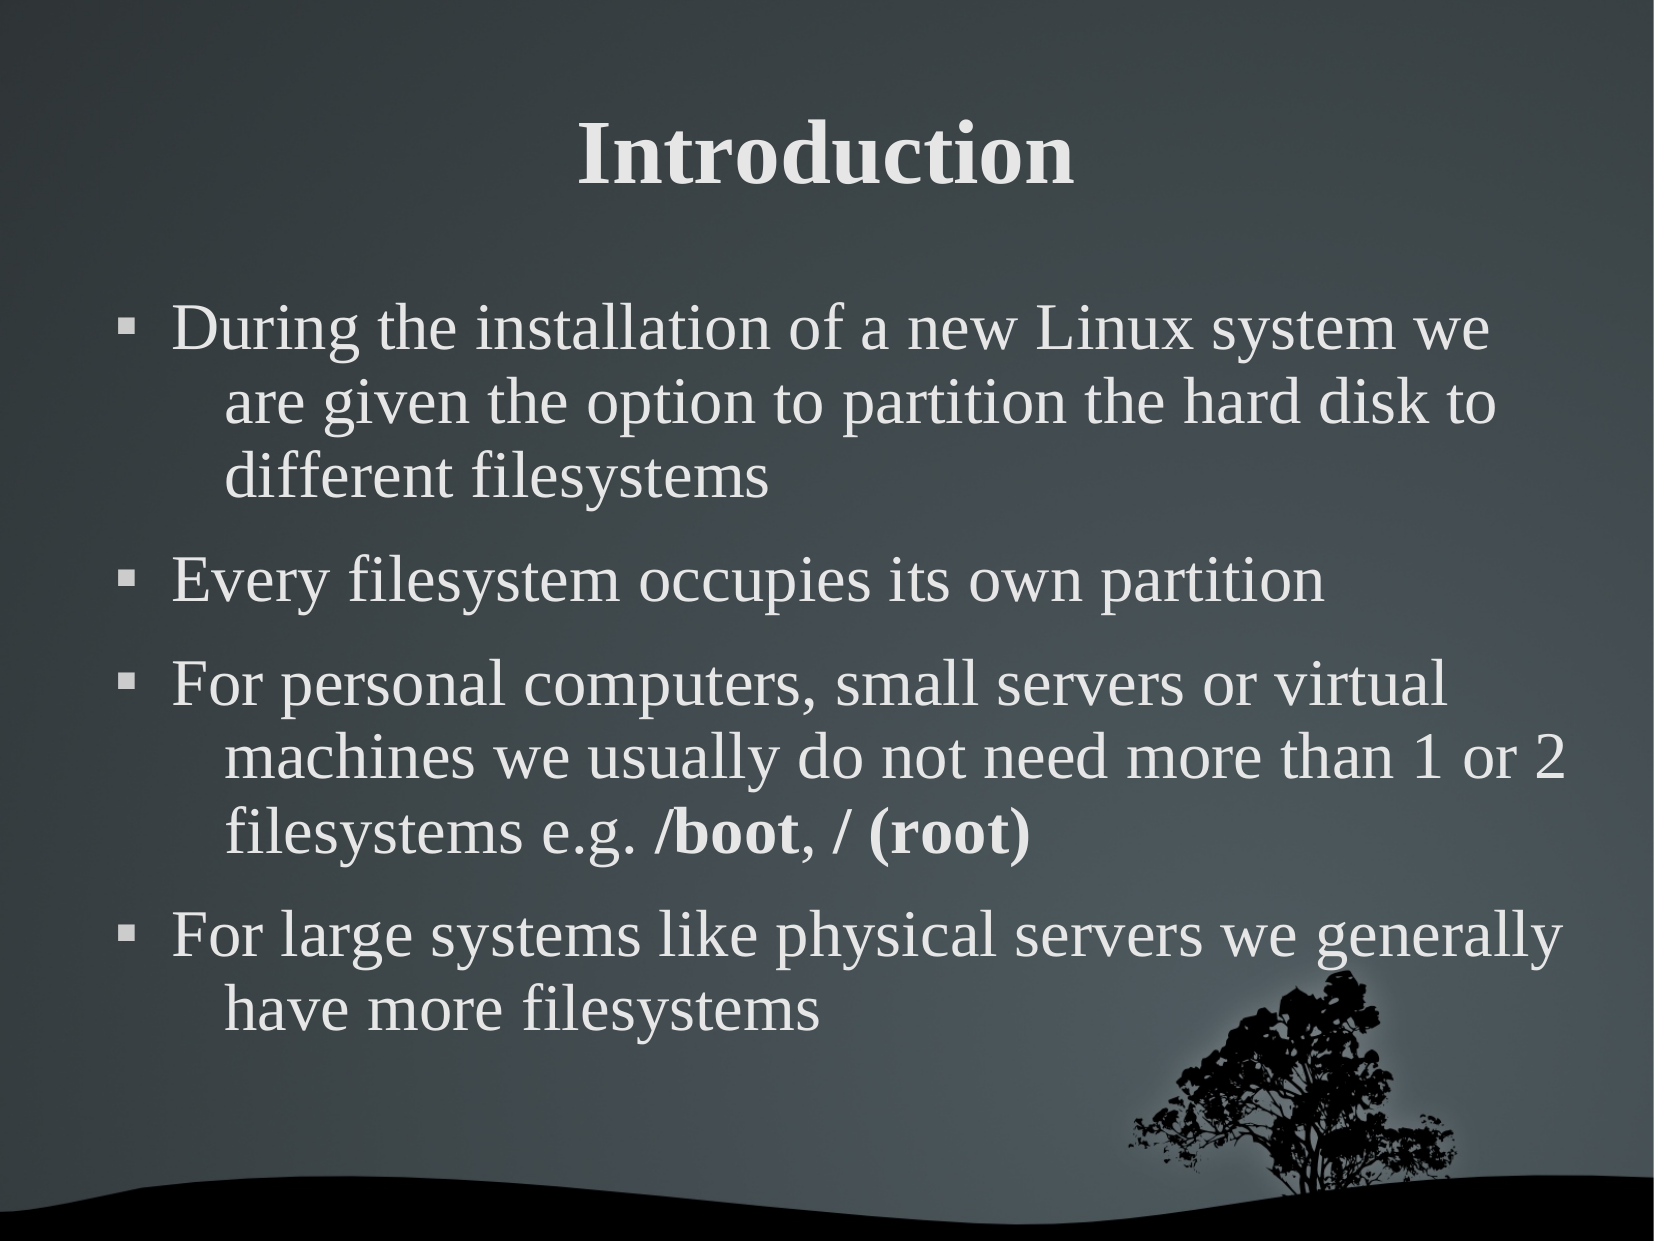

# Introduction
During the installation of a new Linux system we are given the option to partition the hard disk to different filesystems
Every filesystem occupies its own partition
For personal computers, small servers or virtual machines we usually do not need more than 1 or 2 filesystems e.g. /boot, / (root)
For large systems like physical servers we generally have more filesystems